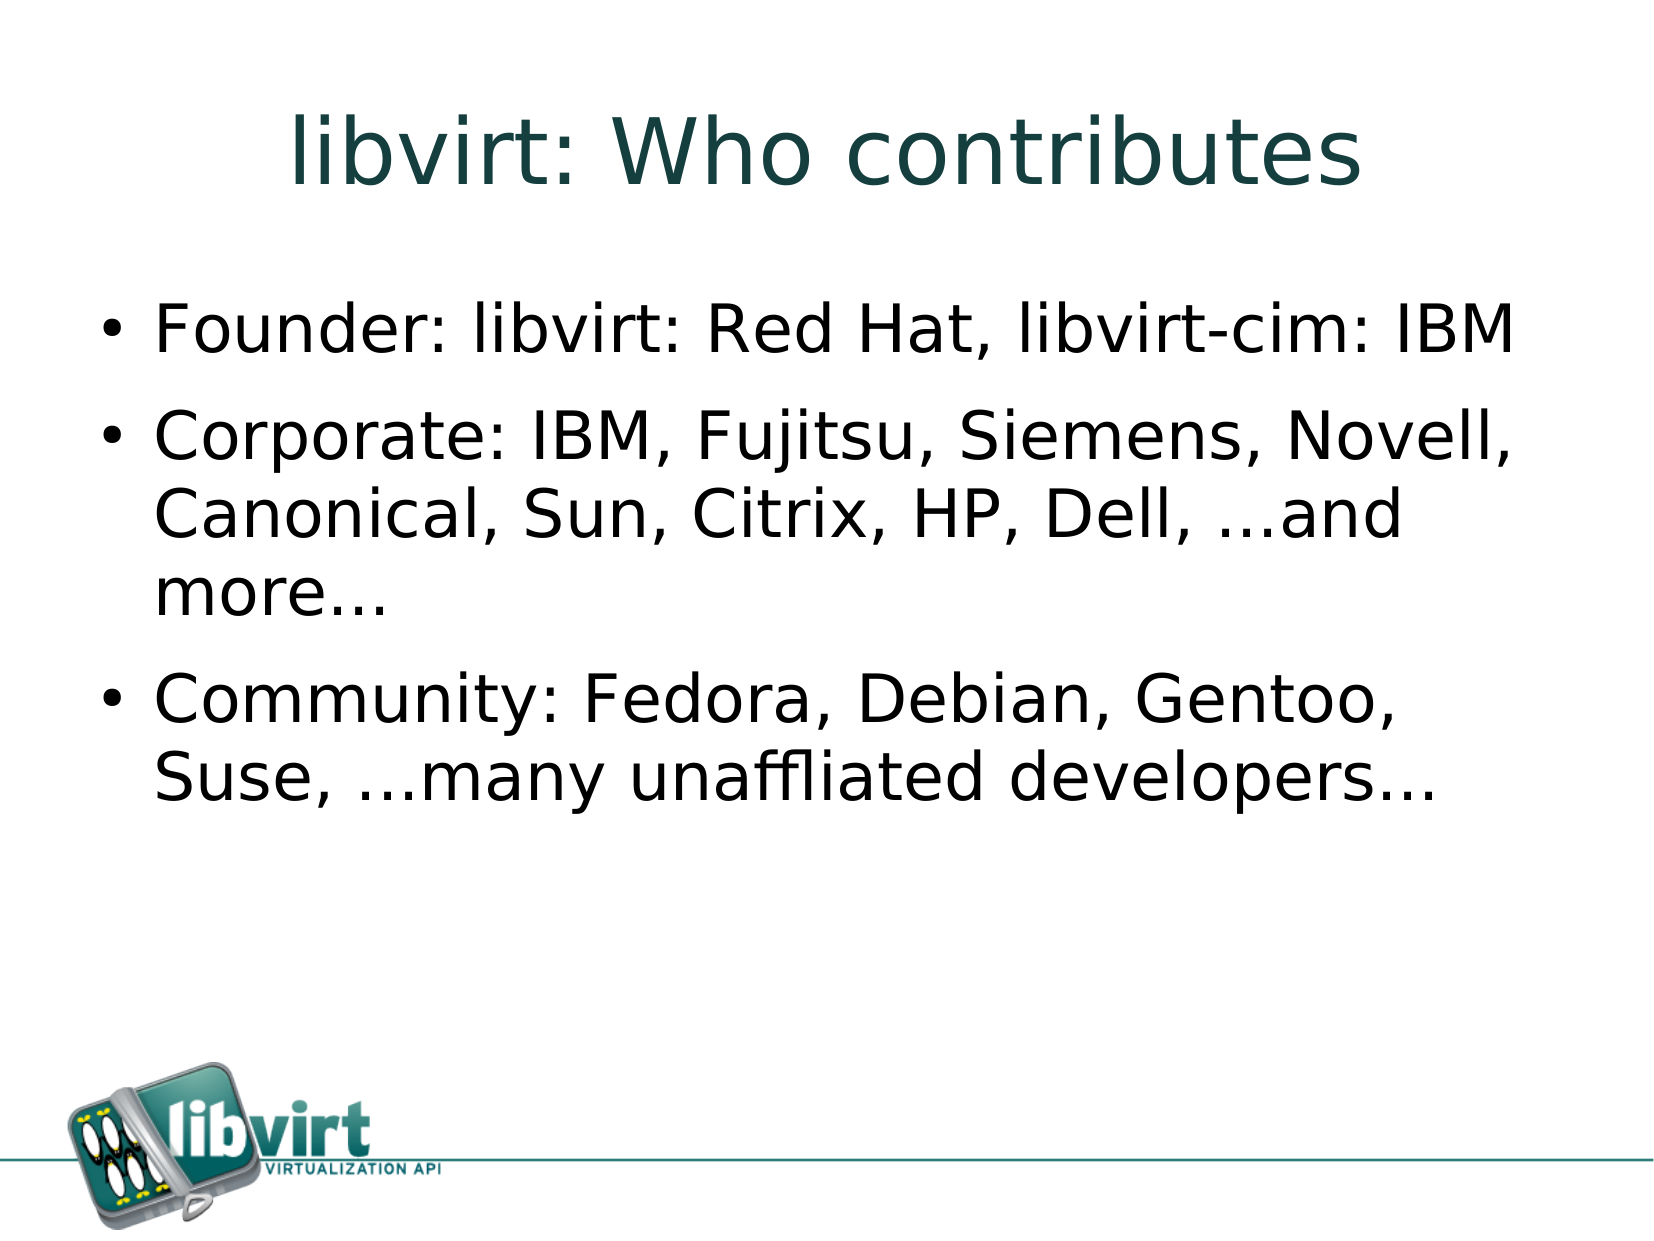

# libvirt: Who contributes
Founder: libvirt: Red Hat, libvirt-cim: IBM
Corporate: IBM, Fujitsu, Siemens, Novell, Canonical, Sun, Citrix, HP, Dell, ...and more...
Community: Fedora, Debian, Gentoo, Suse, ...many unaffliated developers...